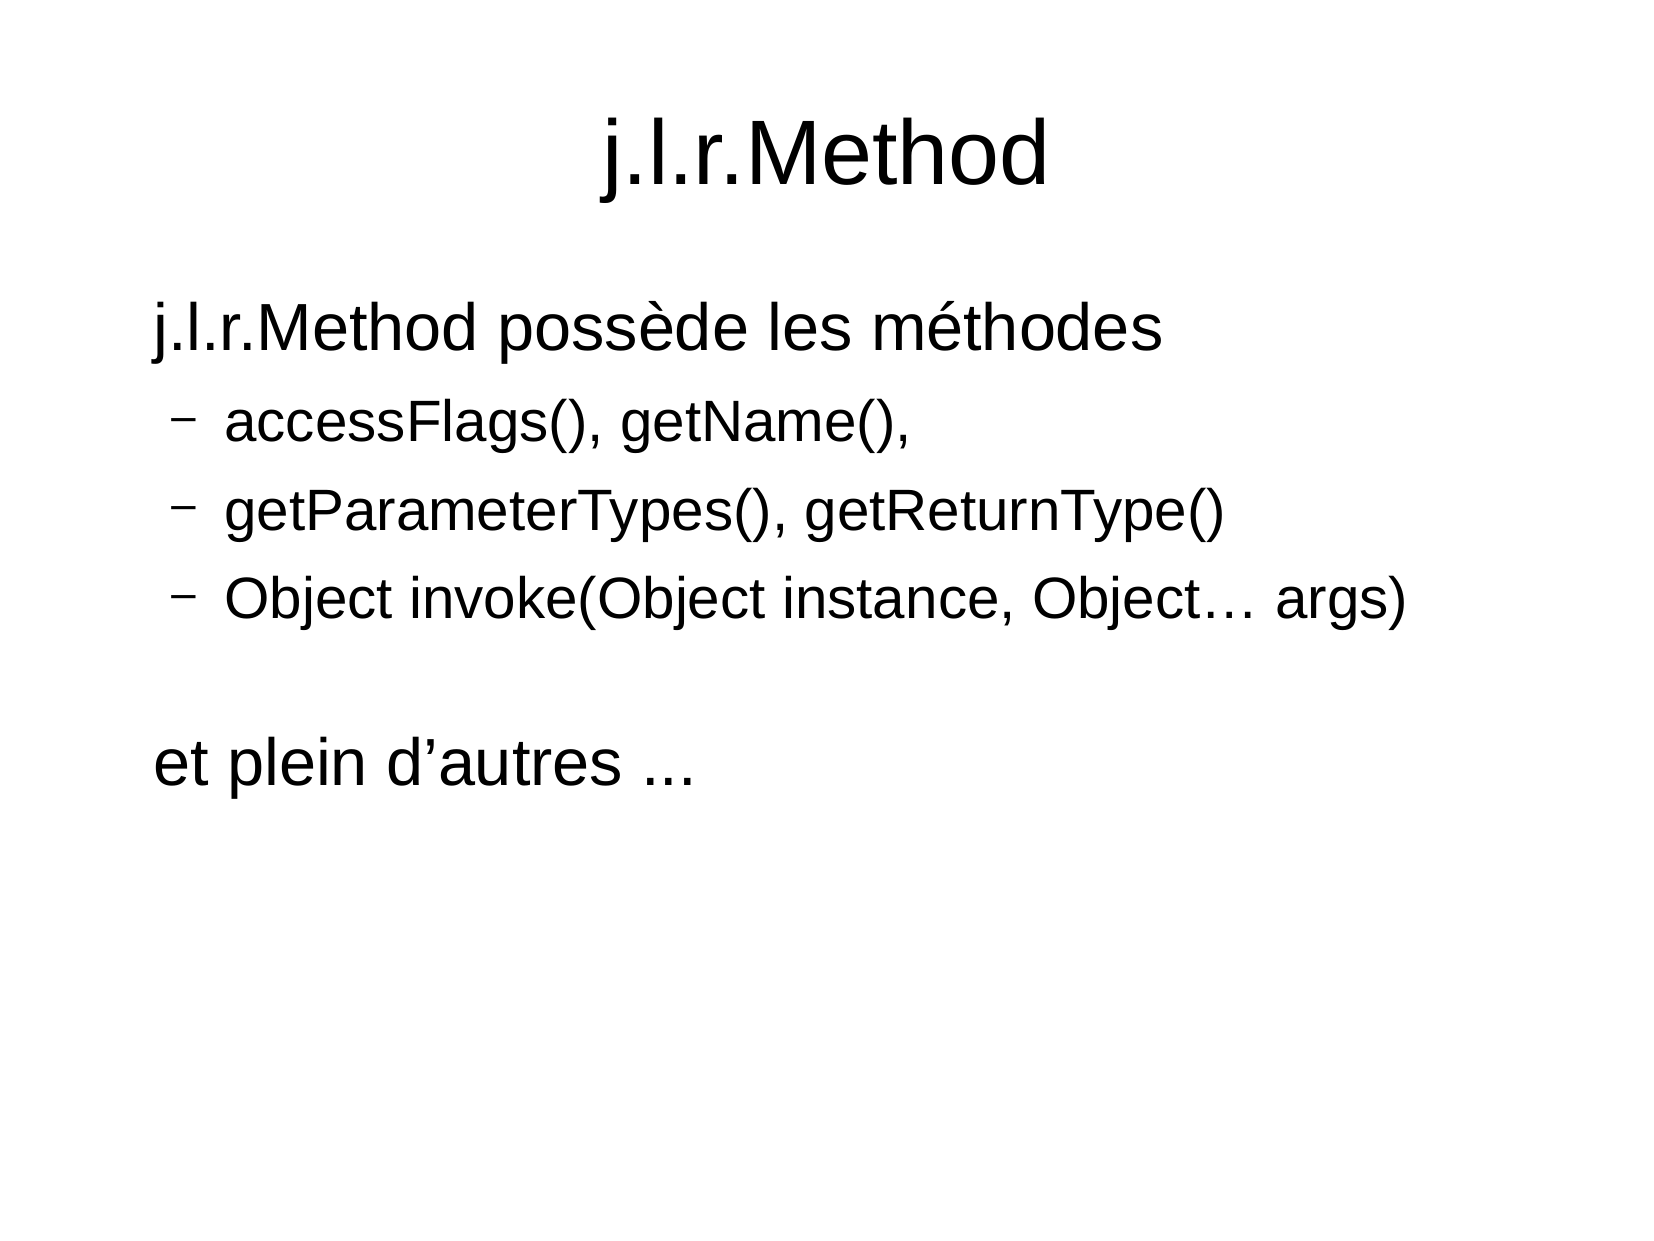

# j.l.r.Method
j.l.r.Method possède les méthodes
accessFlags(), getName(),
getParameterTypes(), getReturnType()
Object invoke(Object instance, Object… args)
et plein d’autres ...